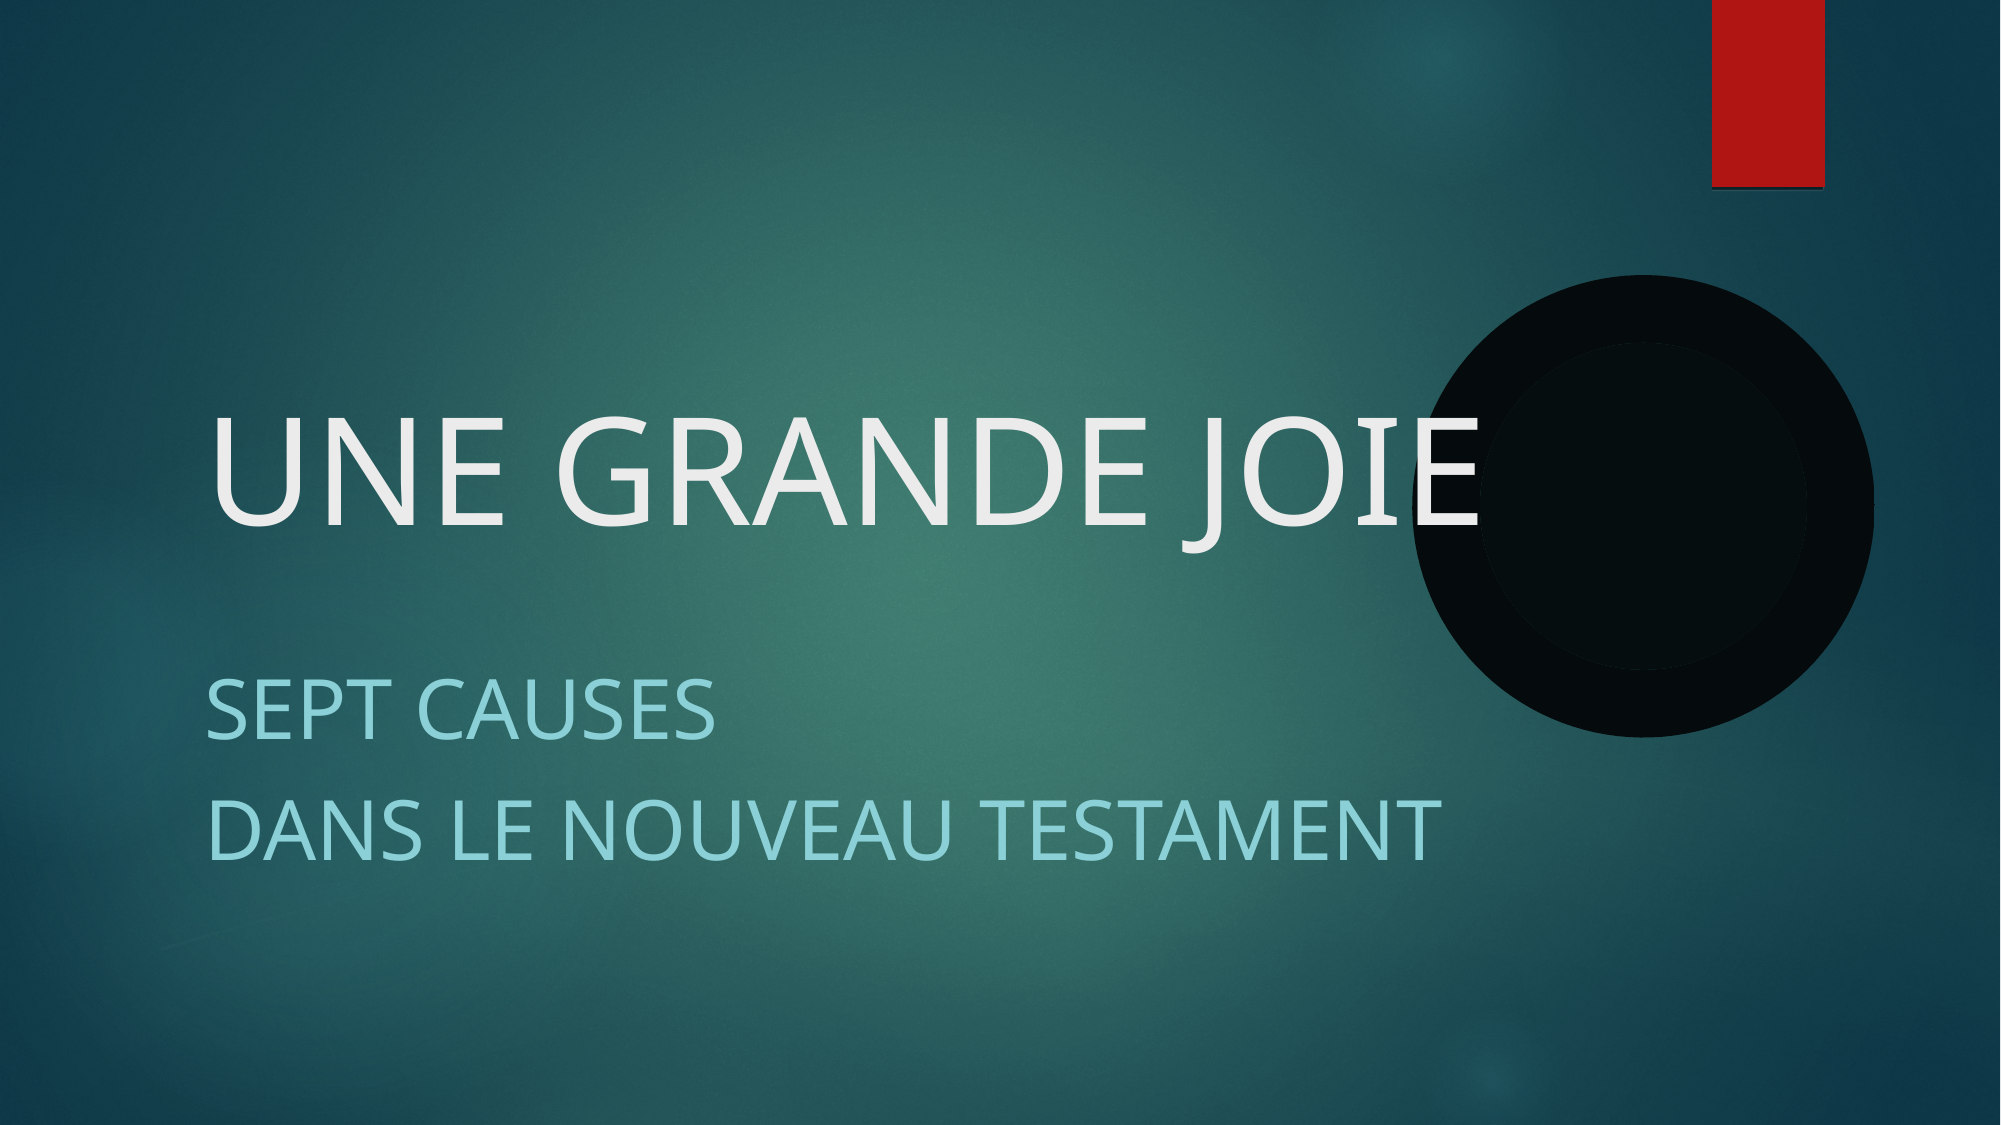

# UNE GRANDE JOIE
Sept causeS
dans le Nouveau testamenT